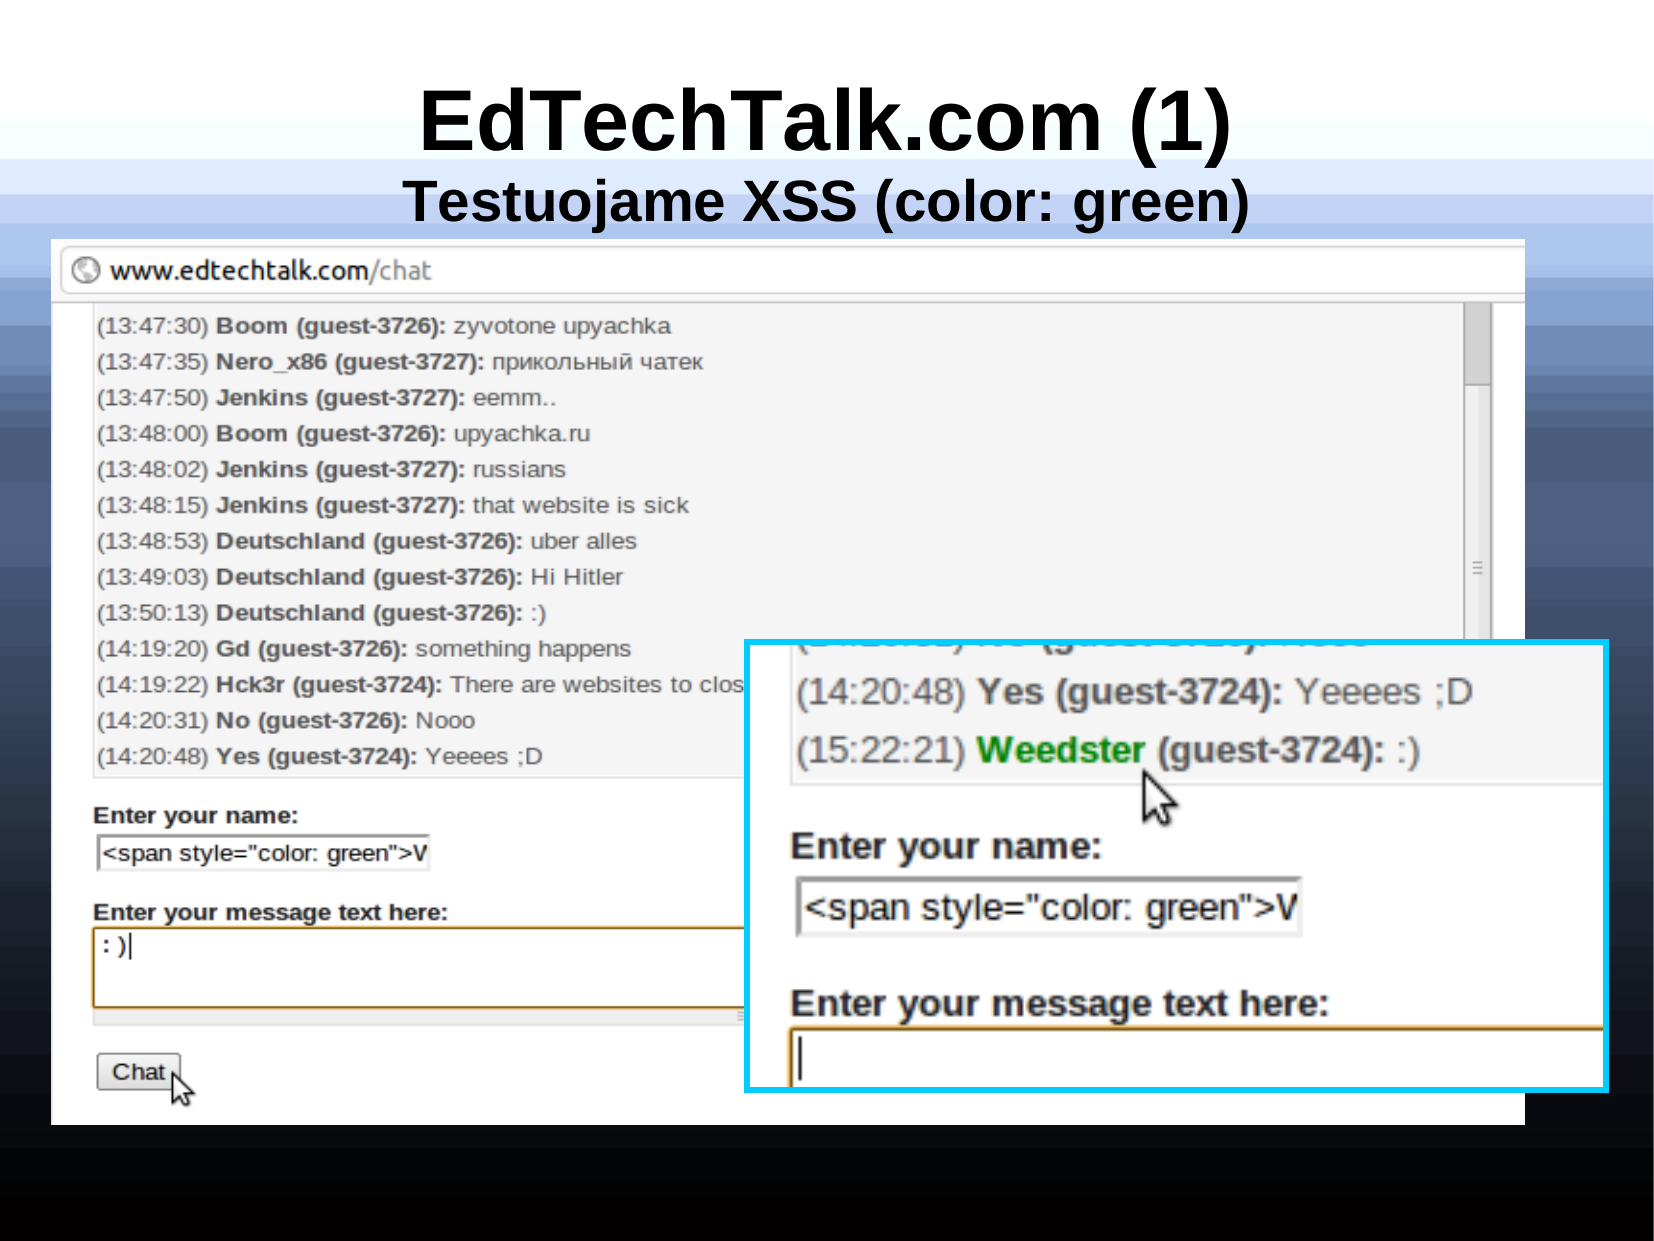

# EdTechTalk.com (1) Testuojame XSS (color: green)